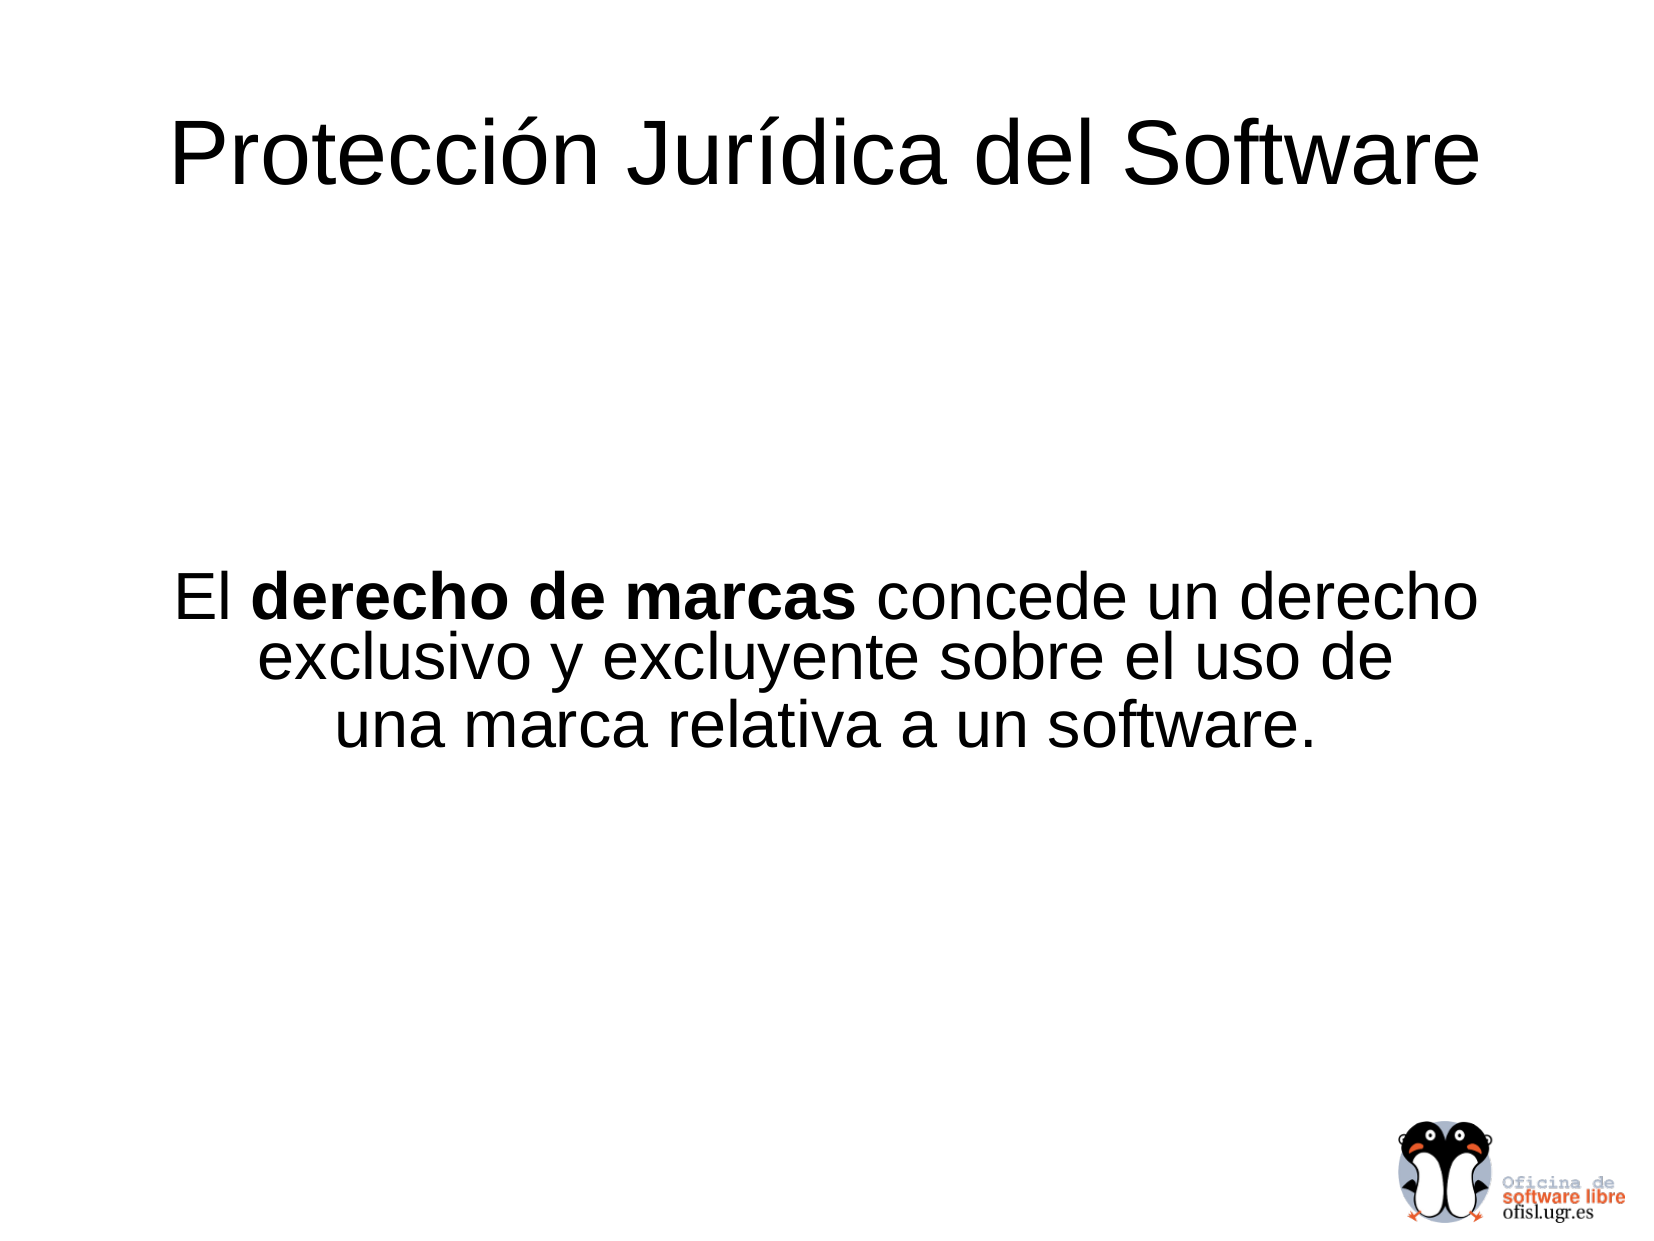

# Protección Jurídica del Software
El derecho de marcas concede un derecho exclusivo y excluyente sobre el uso de
una marca relativa a un software.